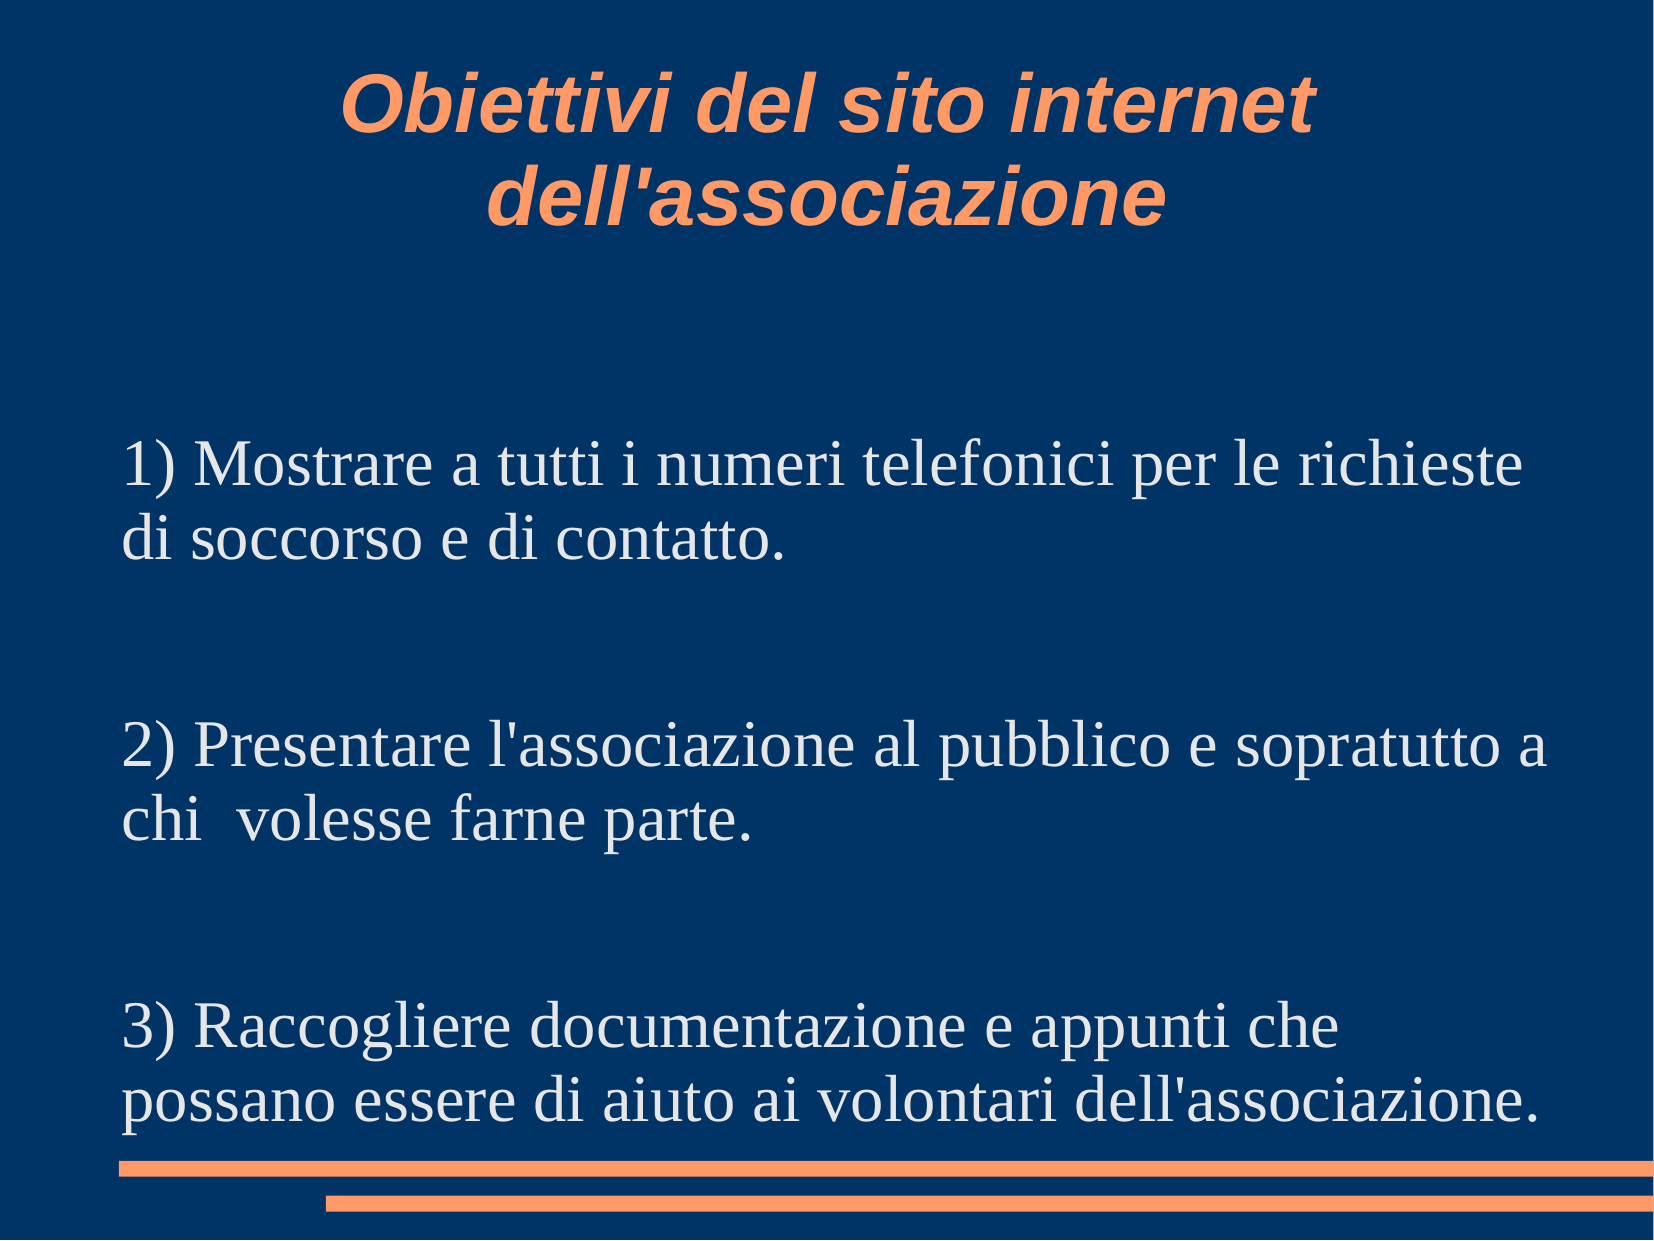

# Obiettivi del sito internet dell'associazione
1) Mostrare a tutti i numeri telefonici per le richieste di soccorso e di contatto.
2) Presentare l'associazione al pubblico e sopratutto a chi volesse farne parte.
3) Raccogliere documentazione e appunti che possano essere di aiuto ai volontari dell'associazione.